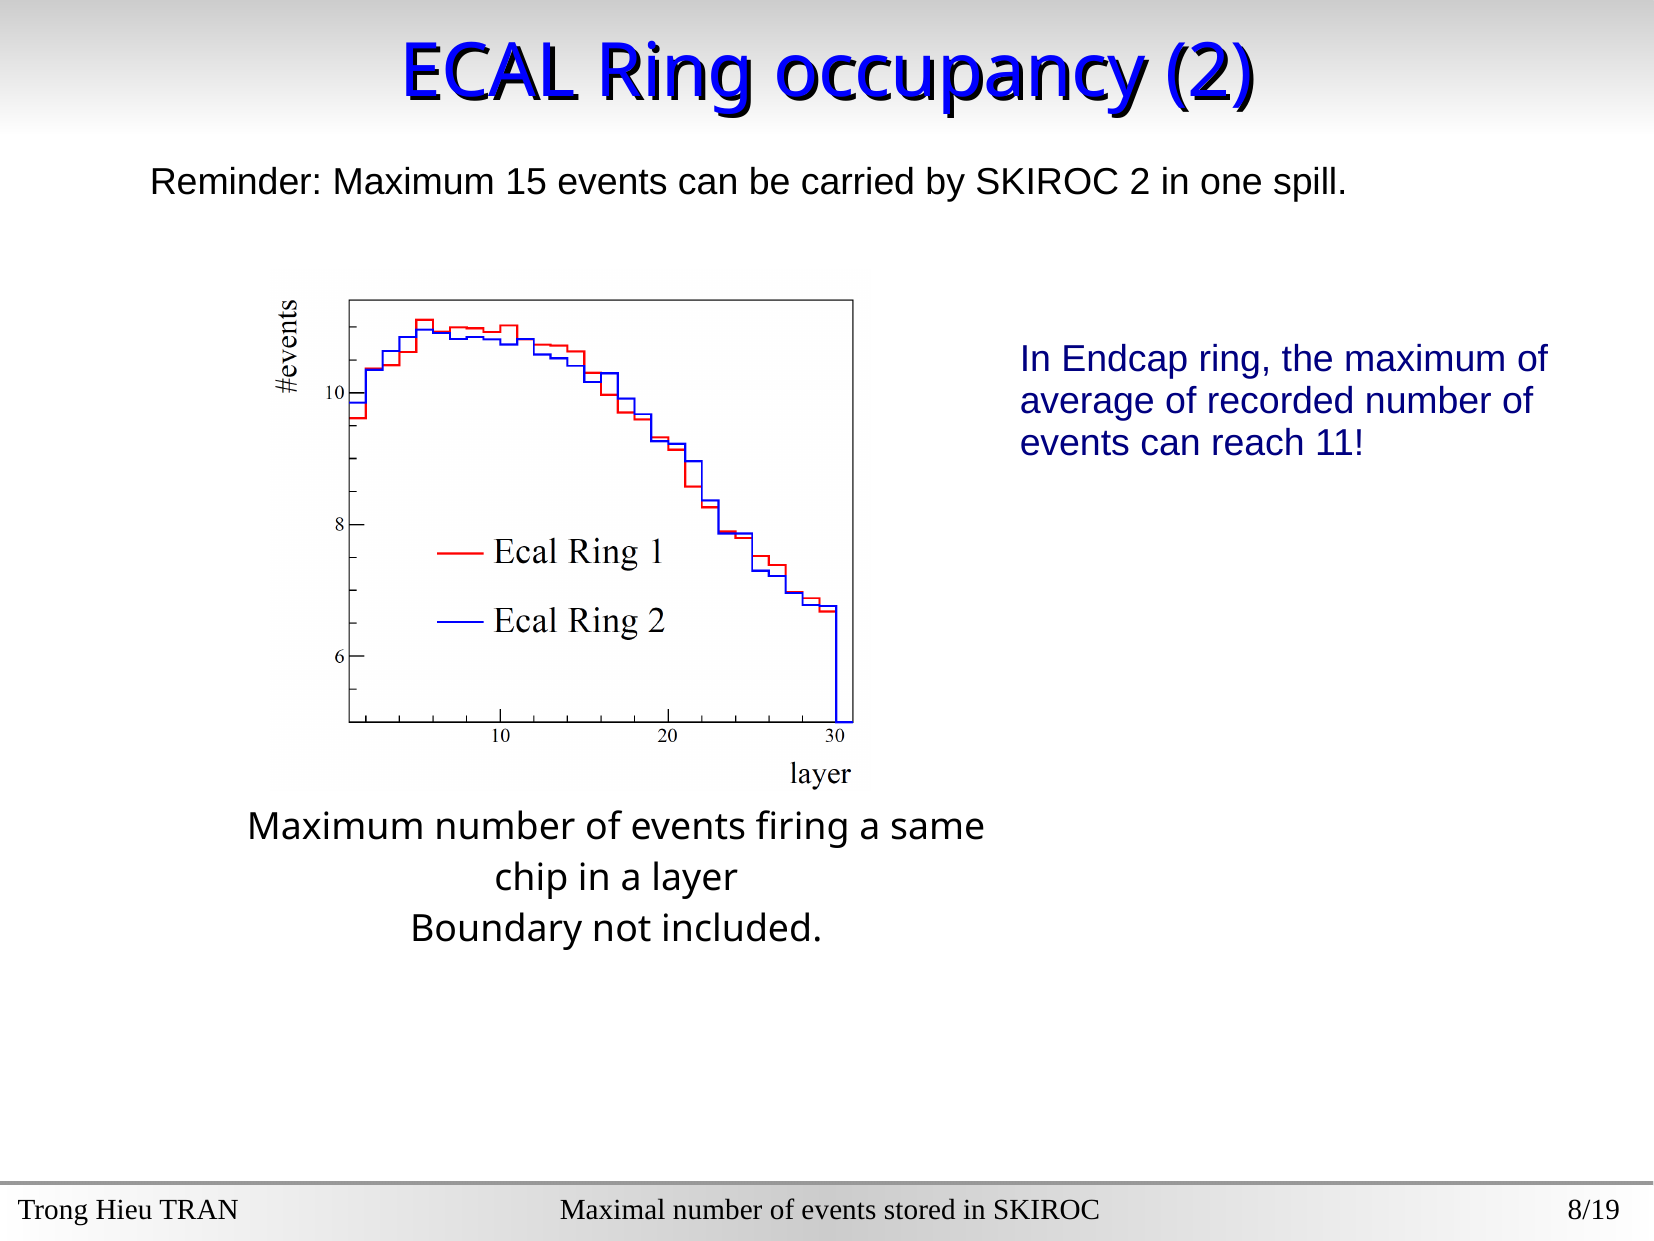

# ECAL Ring occupancy (2)
Reminder: Maximum 15 events can be carried by SKIROC 2 in one spill.
In Endcap ring, the maximum of average of recorded number of events can reach 11!
Maximum number of events firing a same chip in a layer
Boundary not included.
Trong Hieu TRAN
Maximal number of events stored in SKIROC
8